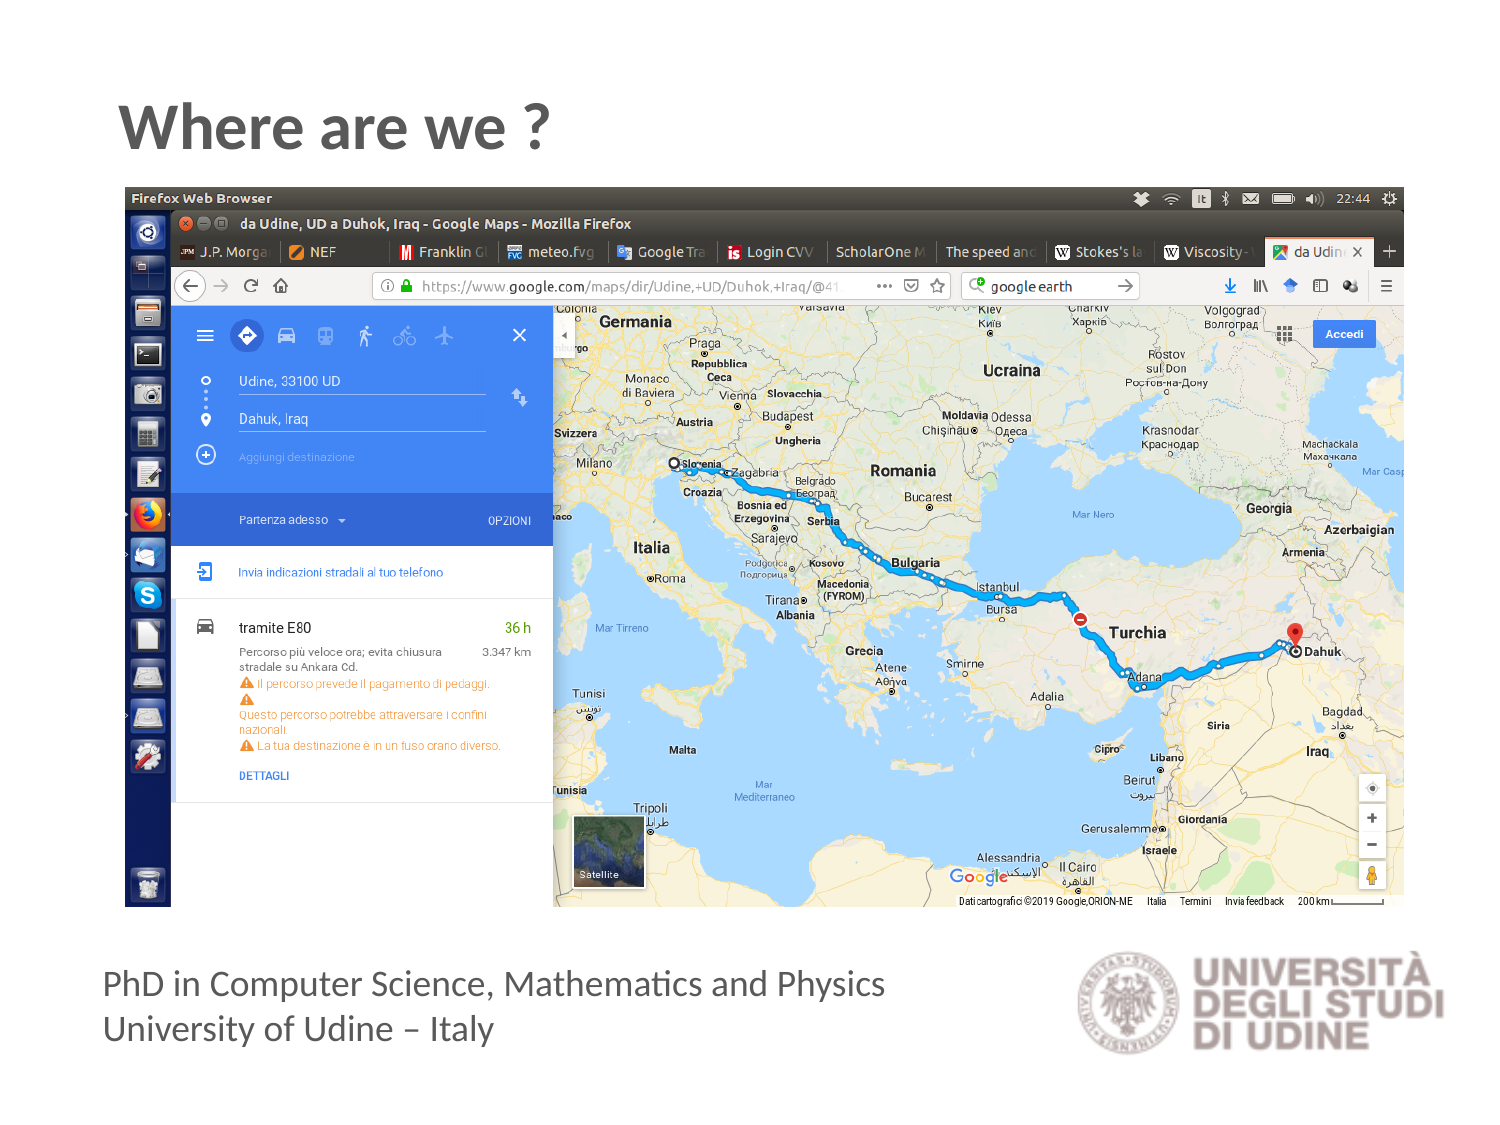

Where are we ?
# PhD in Computer Science, Mathematics and Physics University of Udine – Italy